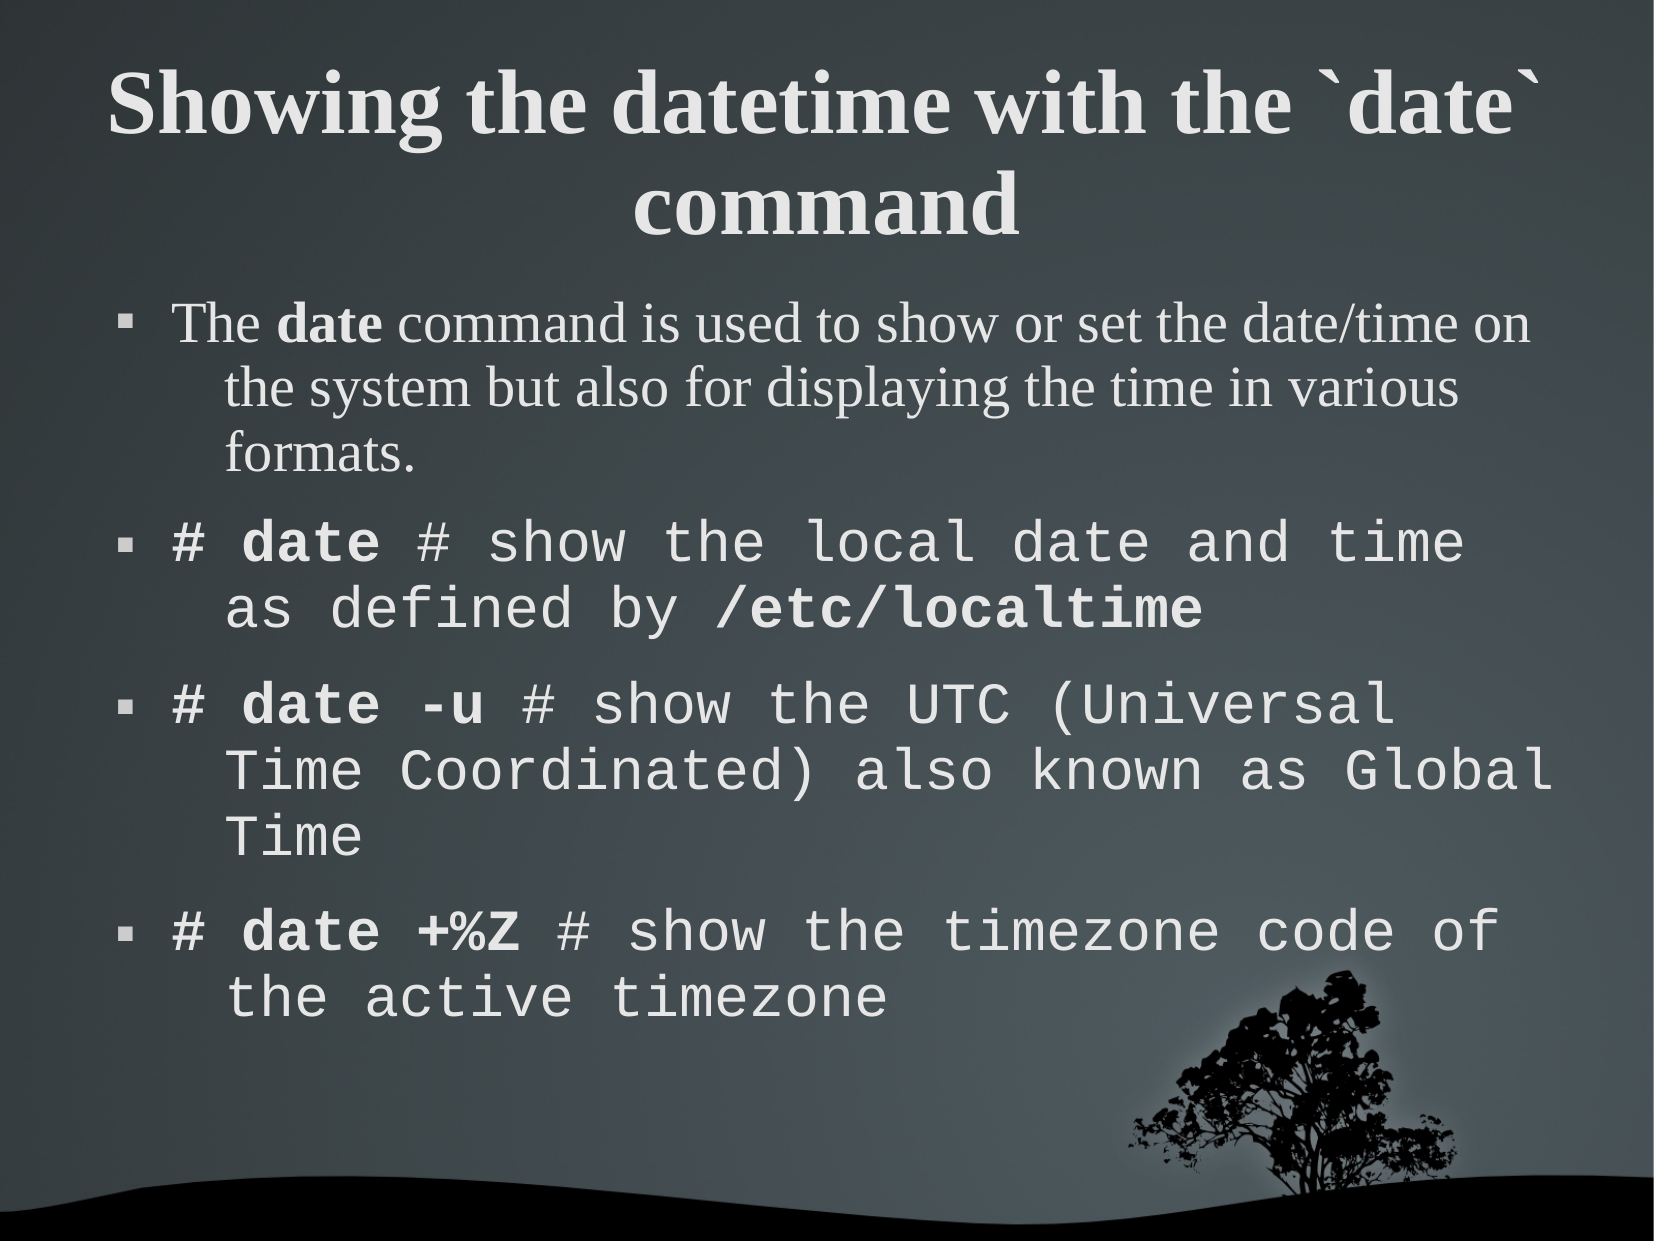

# Showing the datetime with the `date` command
The date command is used to show or set the date/time on the system but also for displaying the time in various formats.
# date # show the local date and time as defined by /etc/localtime
# date -u # show the UTC (Universal Time Coordinated) also known as Global Time
# date +%Z # show the timezone code of the active timezone